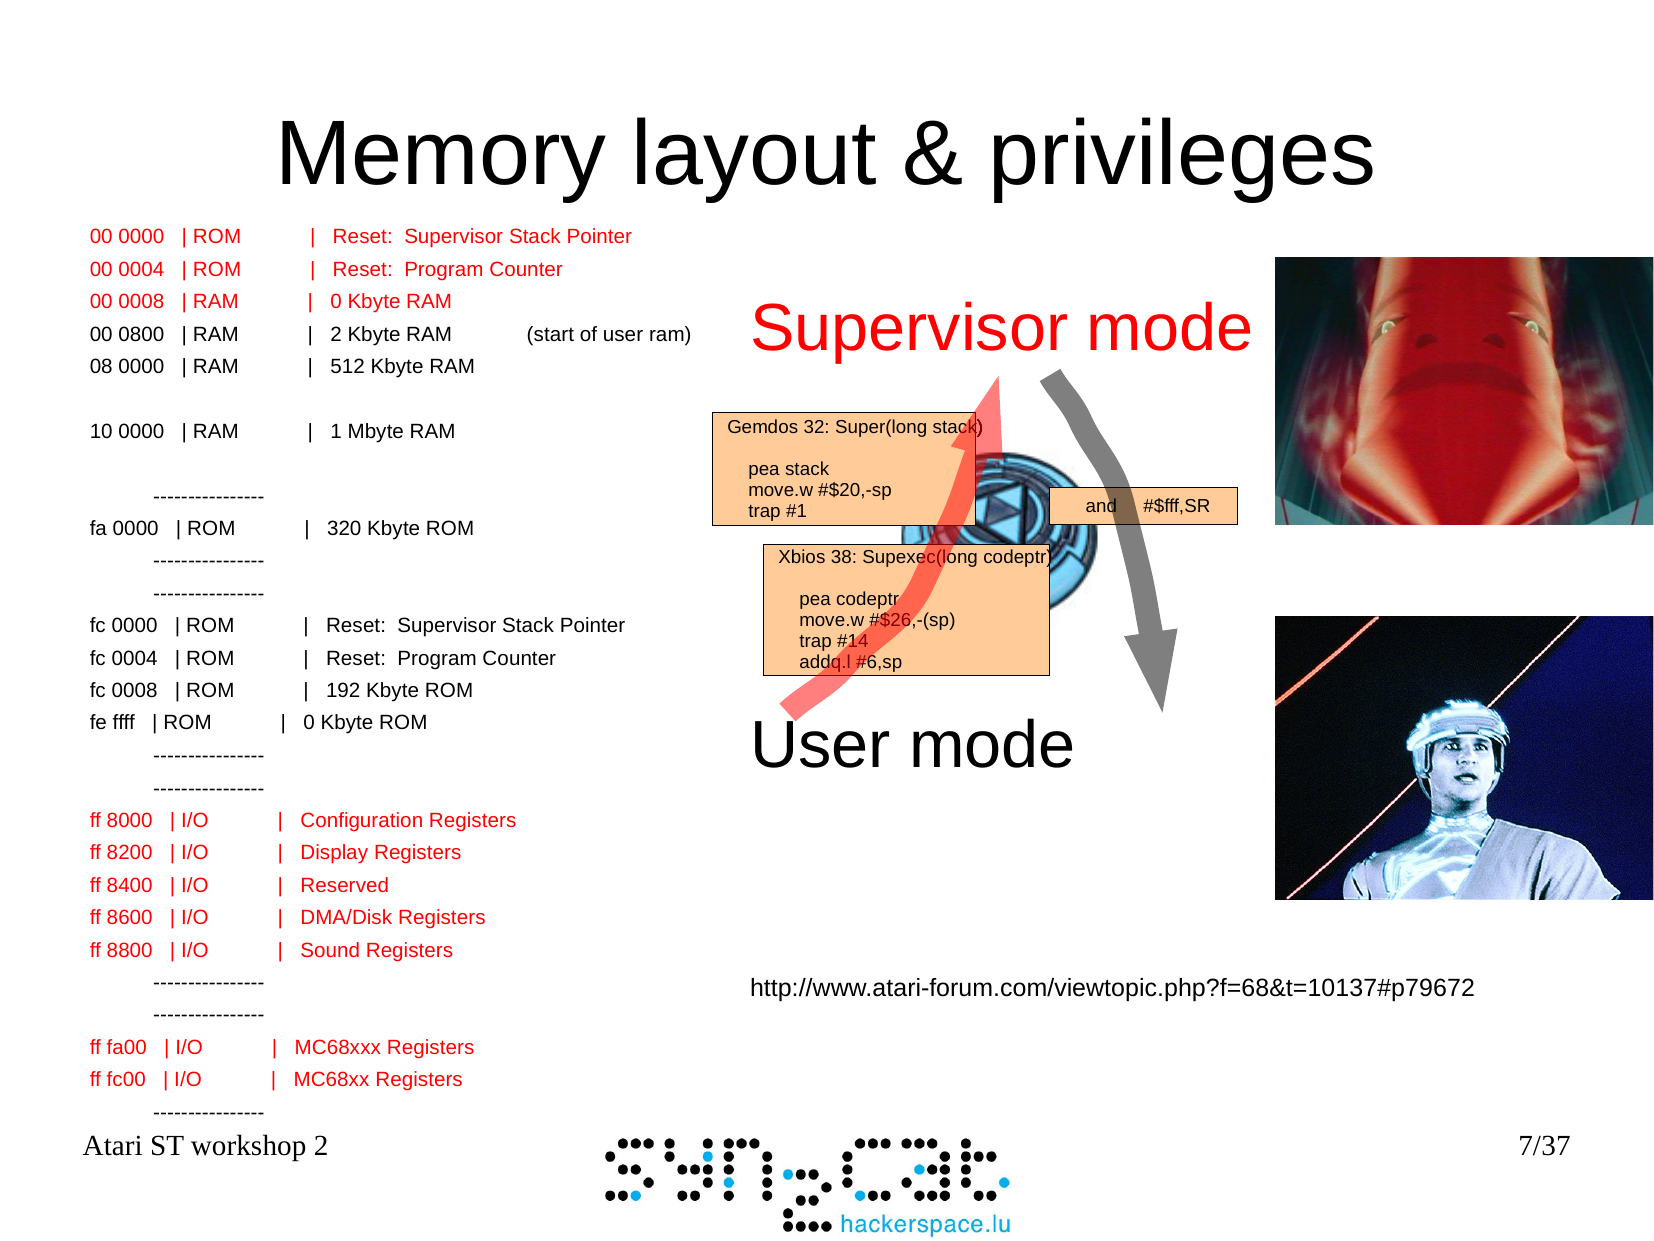

# Memory layout & privileges
 00 0000 | ROM | Reset: Supervisor Stack Pointer
 00 0004 | ROM | Reset: Program Counter
 00 0008 | RAM | 0 Kbyte RAM
 00 0800 | RAM | 2 Kbyte RAM (start of user ram)
 08 0000 | RAM | 512 Kbyte RAM
 10 0000 | RAM | 1 Mbyte RAM
 ----------------
 fa 0000 | ROM | 320 Kbyte ROM
 ----------------
 ----------------
 fc 0000 | ROM | Reset: Supervisor Stack Pointer
 fc 0004 | ROM | Reset: Program Counter
 fc 0008 | ROM | 192 Kbyte ROM
 fe ffff | ROM | 0 Kbyte ROM
 ----------------
 ----------------
 ff 8000 | I/O | Configuration Registers
 ff 8200 | I/O | Display Registers
 ff 8400 | I/O | Reserved
 ff 8600 | I/O | DMA/Disk Registers
 ff 8800 | I/O | Sound Registers
 ----------------
 ----------------
 ff fa00 | I/O | MC68xxx Registers
 ff fc00 | I/O | MC68xx Registers
 ----------------
Supervisor mode
User mode
http://www.atari-forum.com/viewtopic.php?f=68&t=10137#p79672
Gemdos 32: Super(long stack)
 pea stack
 move.w #$20,-sp
 trap #1
Gemdos 32: Super(long stack)
 pea stack
 move.w #$20,-sp
 trap #1
Gemdos 32: Super(long stack)
 pea stack
 move.w #$20,-sp
 trap #1
Gemdos 32: Super(long stack)
 pea stack
 move.w #$20,-sp
 trap #1
 and #$fff,SR
Xbios 38: Supexec(long codeptr)
 pea codeptr
 move.w #$26,-(sp)
 trap #14
 addq.l #6,sp
7